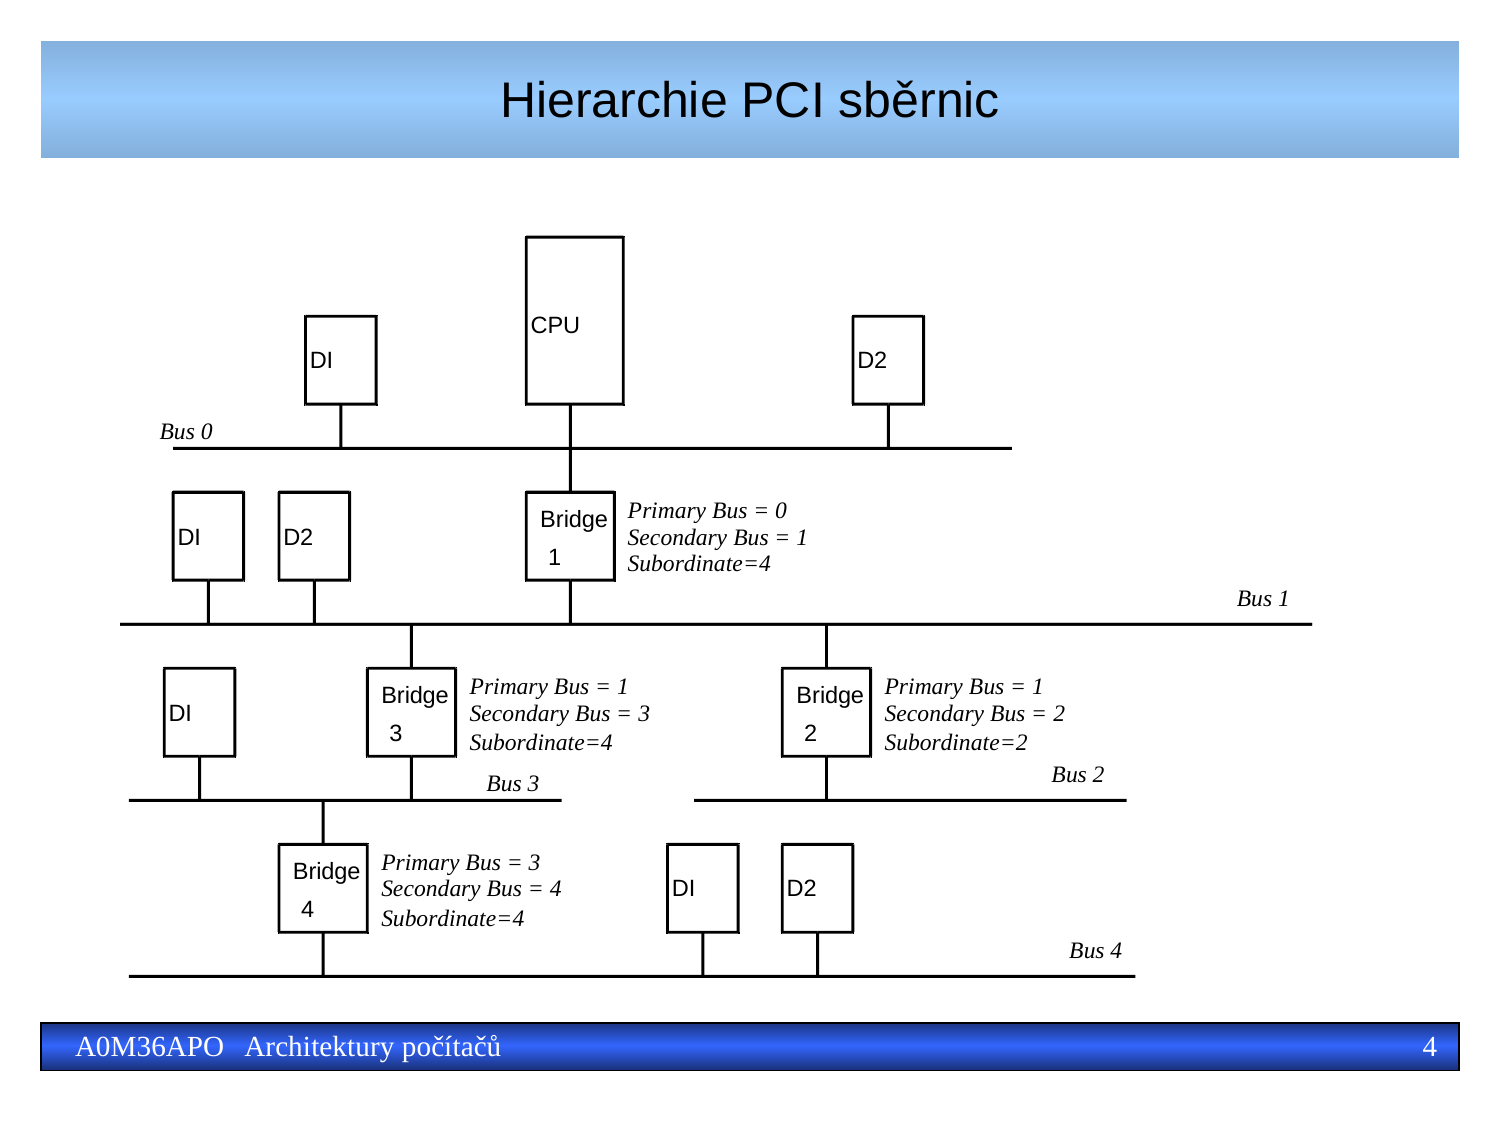

# Hierarchie PCI sběrnic
A0M36APO Architektury počítačů
4